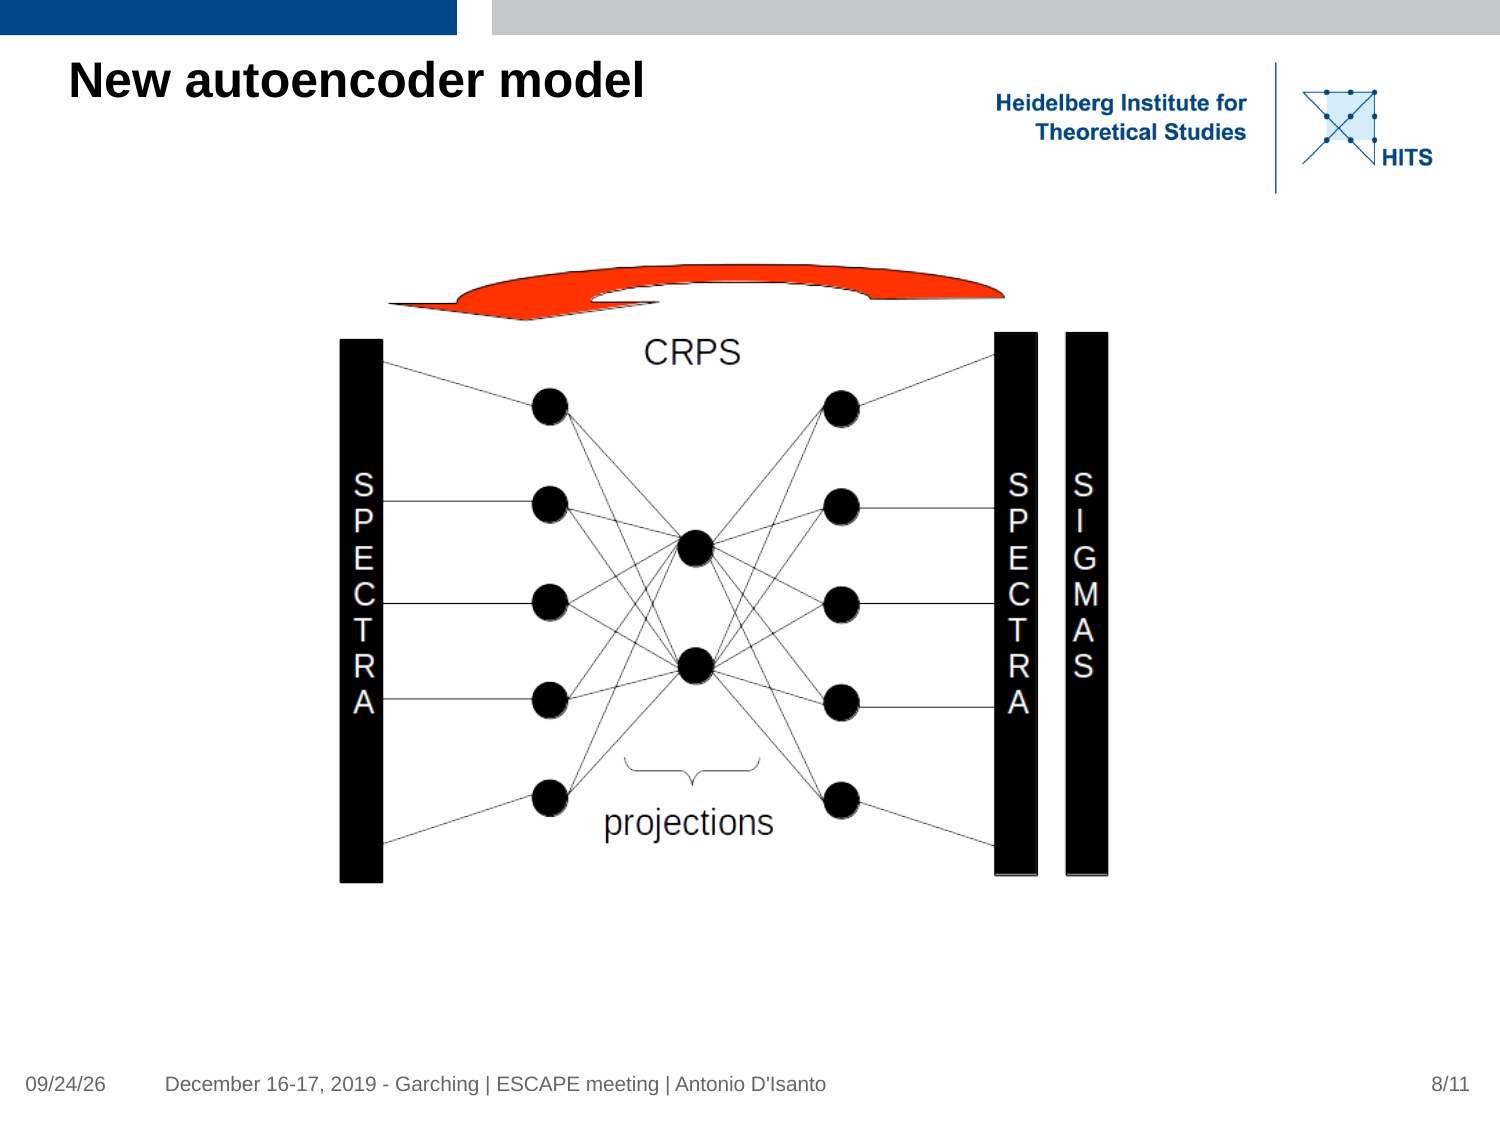

# New autoencoder model
December 16-17, 2019 - Garching | ESCAPE meeting | Antonio D'Isanto
8